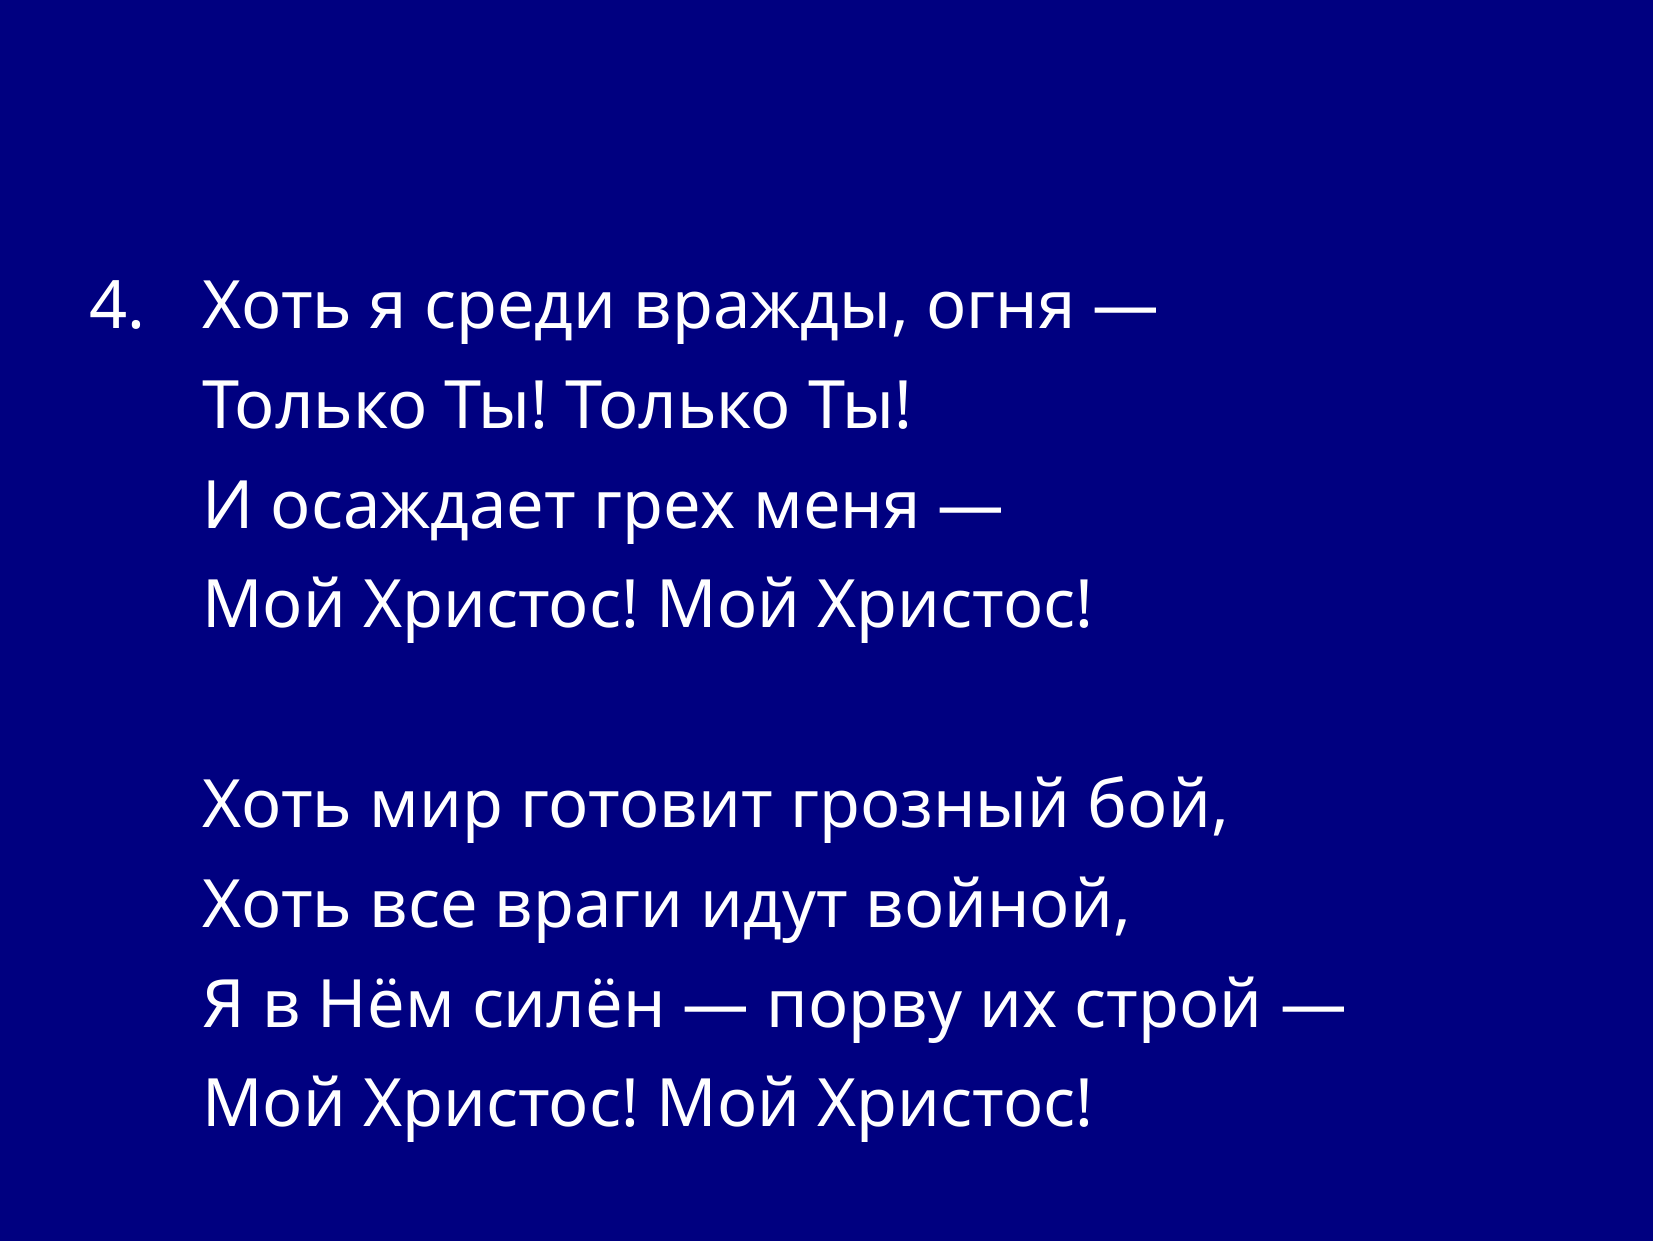

4.	Хоть я среди вражды, огня —
	Только Ты! Только Ты!
	И осаждает грех меня —
	Мой Христос! Мой Христос!
	Хоть мир готовит грозный бой,
	Хоть все враги идут войной,
	Я в Нём силён — порву их строй —
	Мой Христос! Мой Христос!